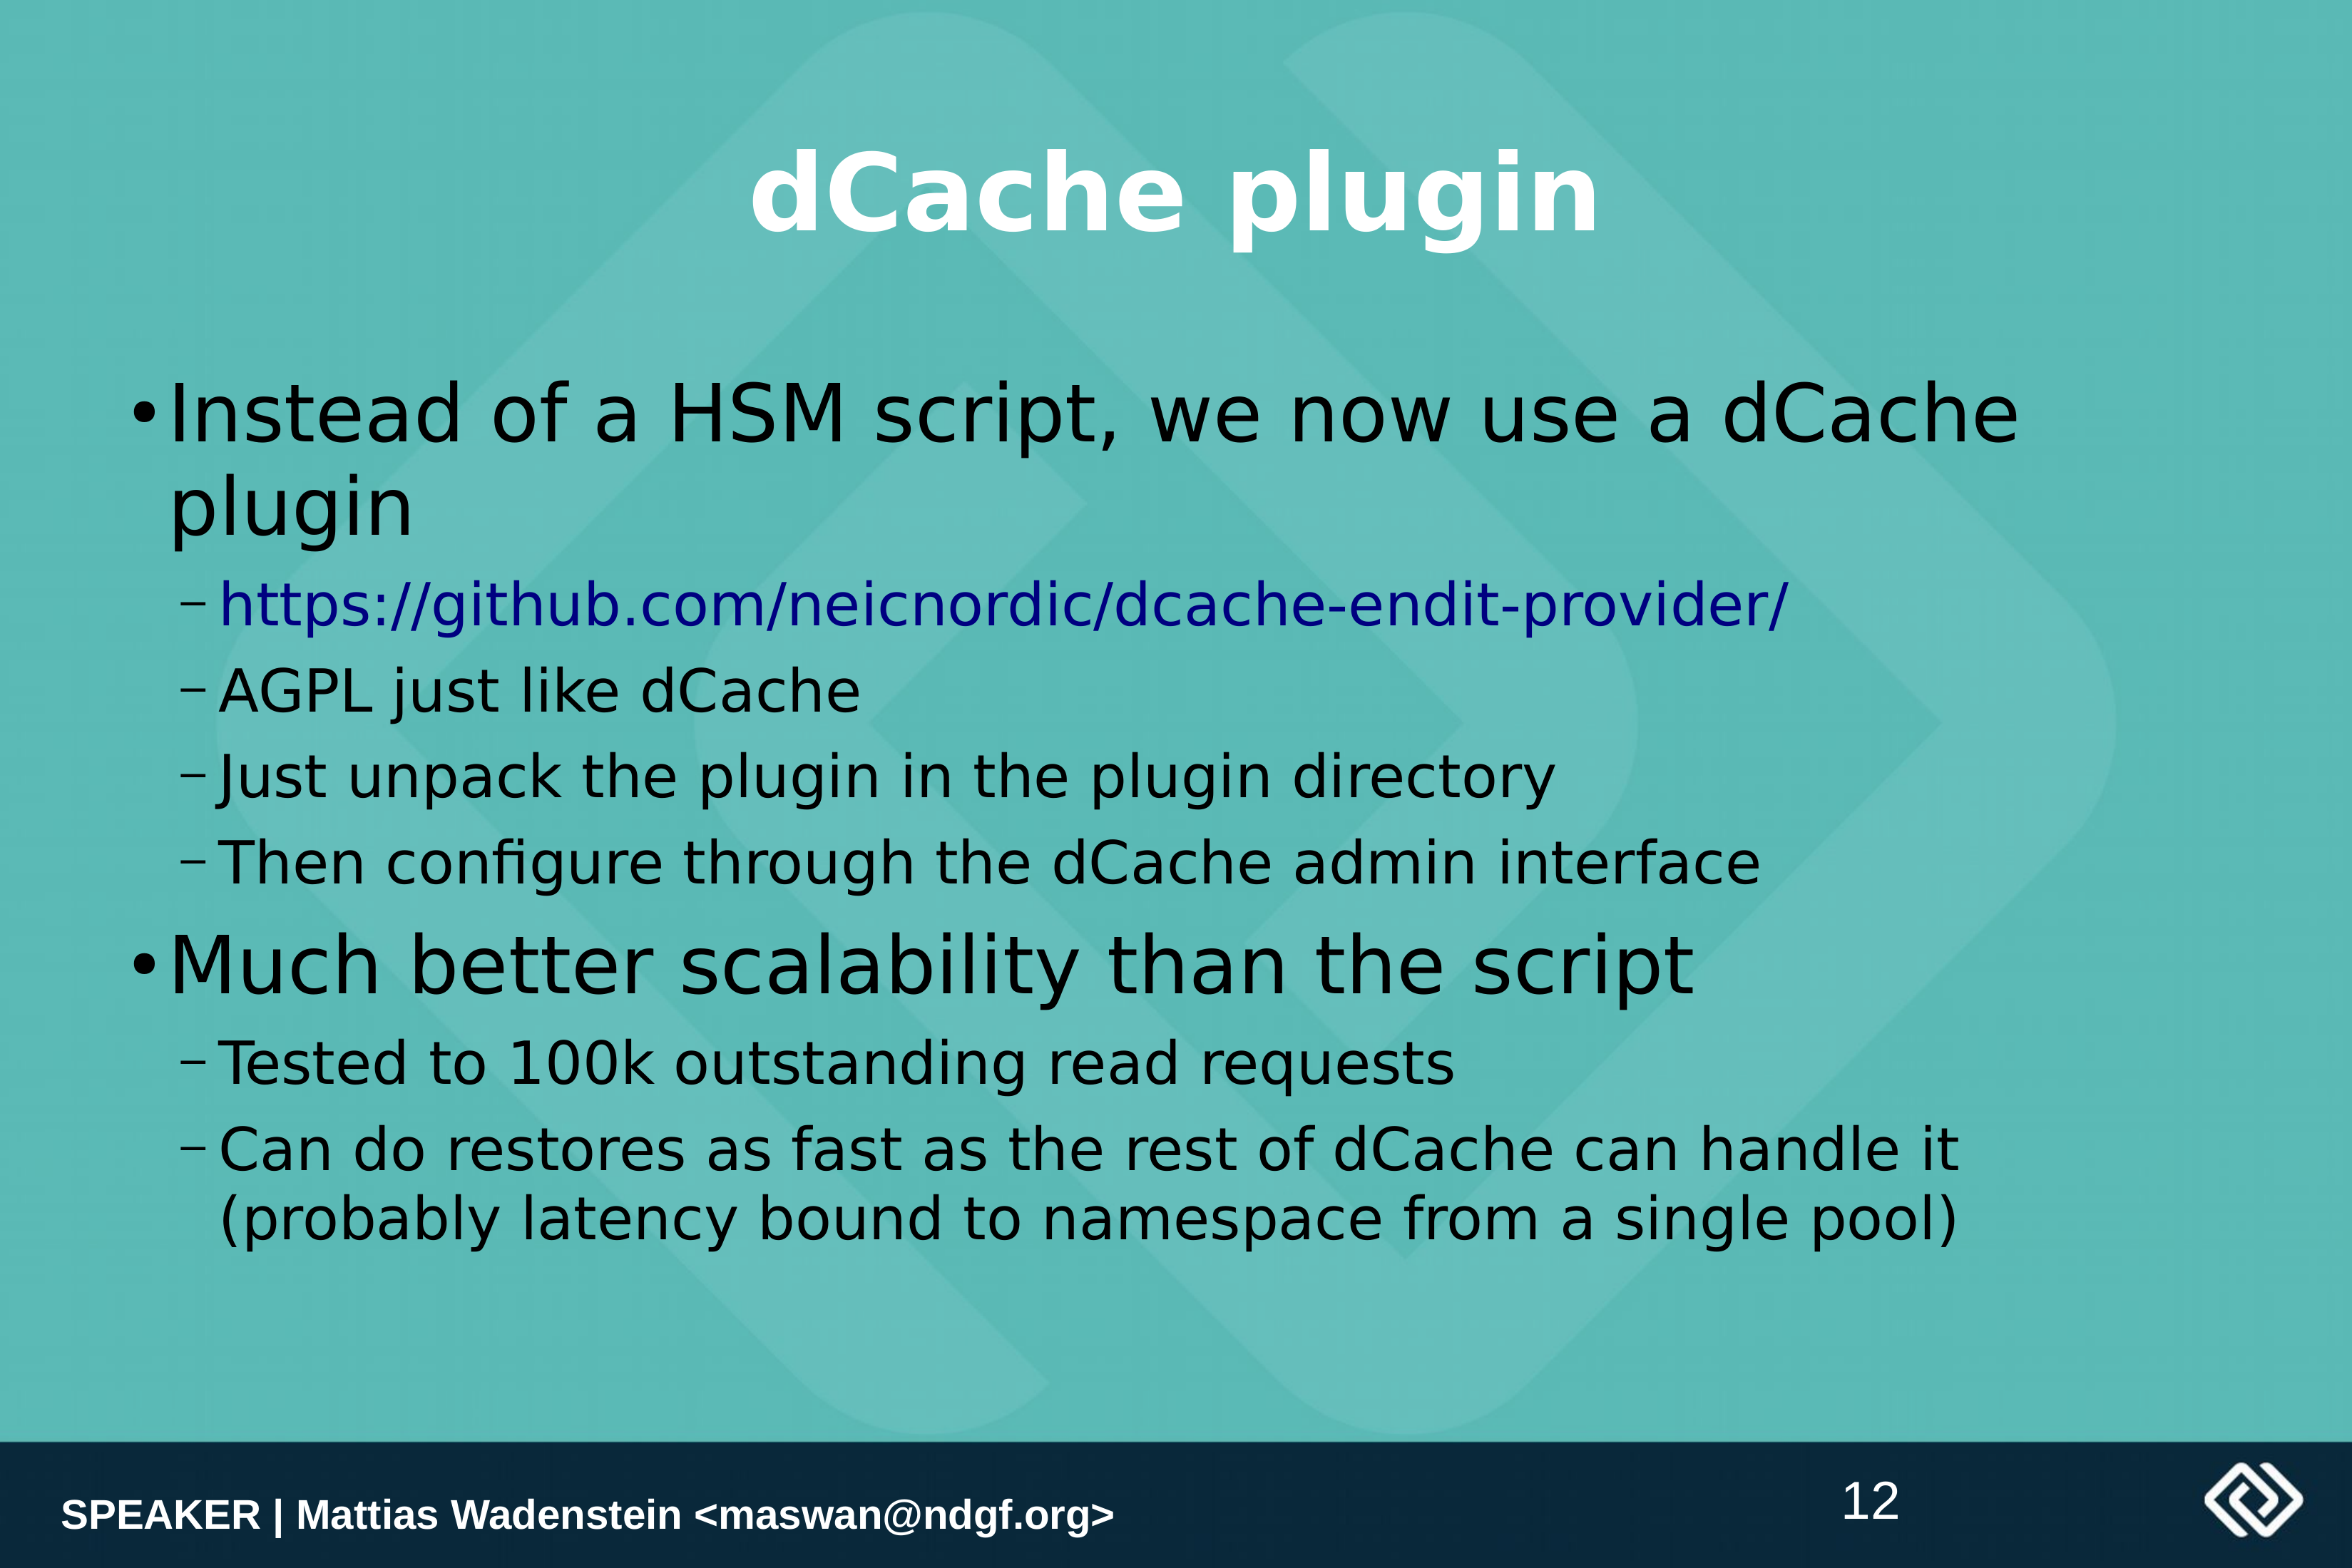

# dCache plugin
Instead of a HSM script, we now use a dCache plugin
https://github.com/neicnordic/dcache-endit-provider/
AGPL just like dCache
Just unpack the plugin in the plugin directory
Then configure through the dCache admin interface
Much better scalability than the script
Tested to 100k outstanding read requests
Can do restores as fast as the rest of dCache can handle it (probably latency bound to namespace from a single pool)